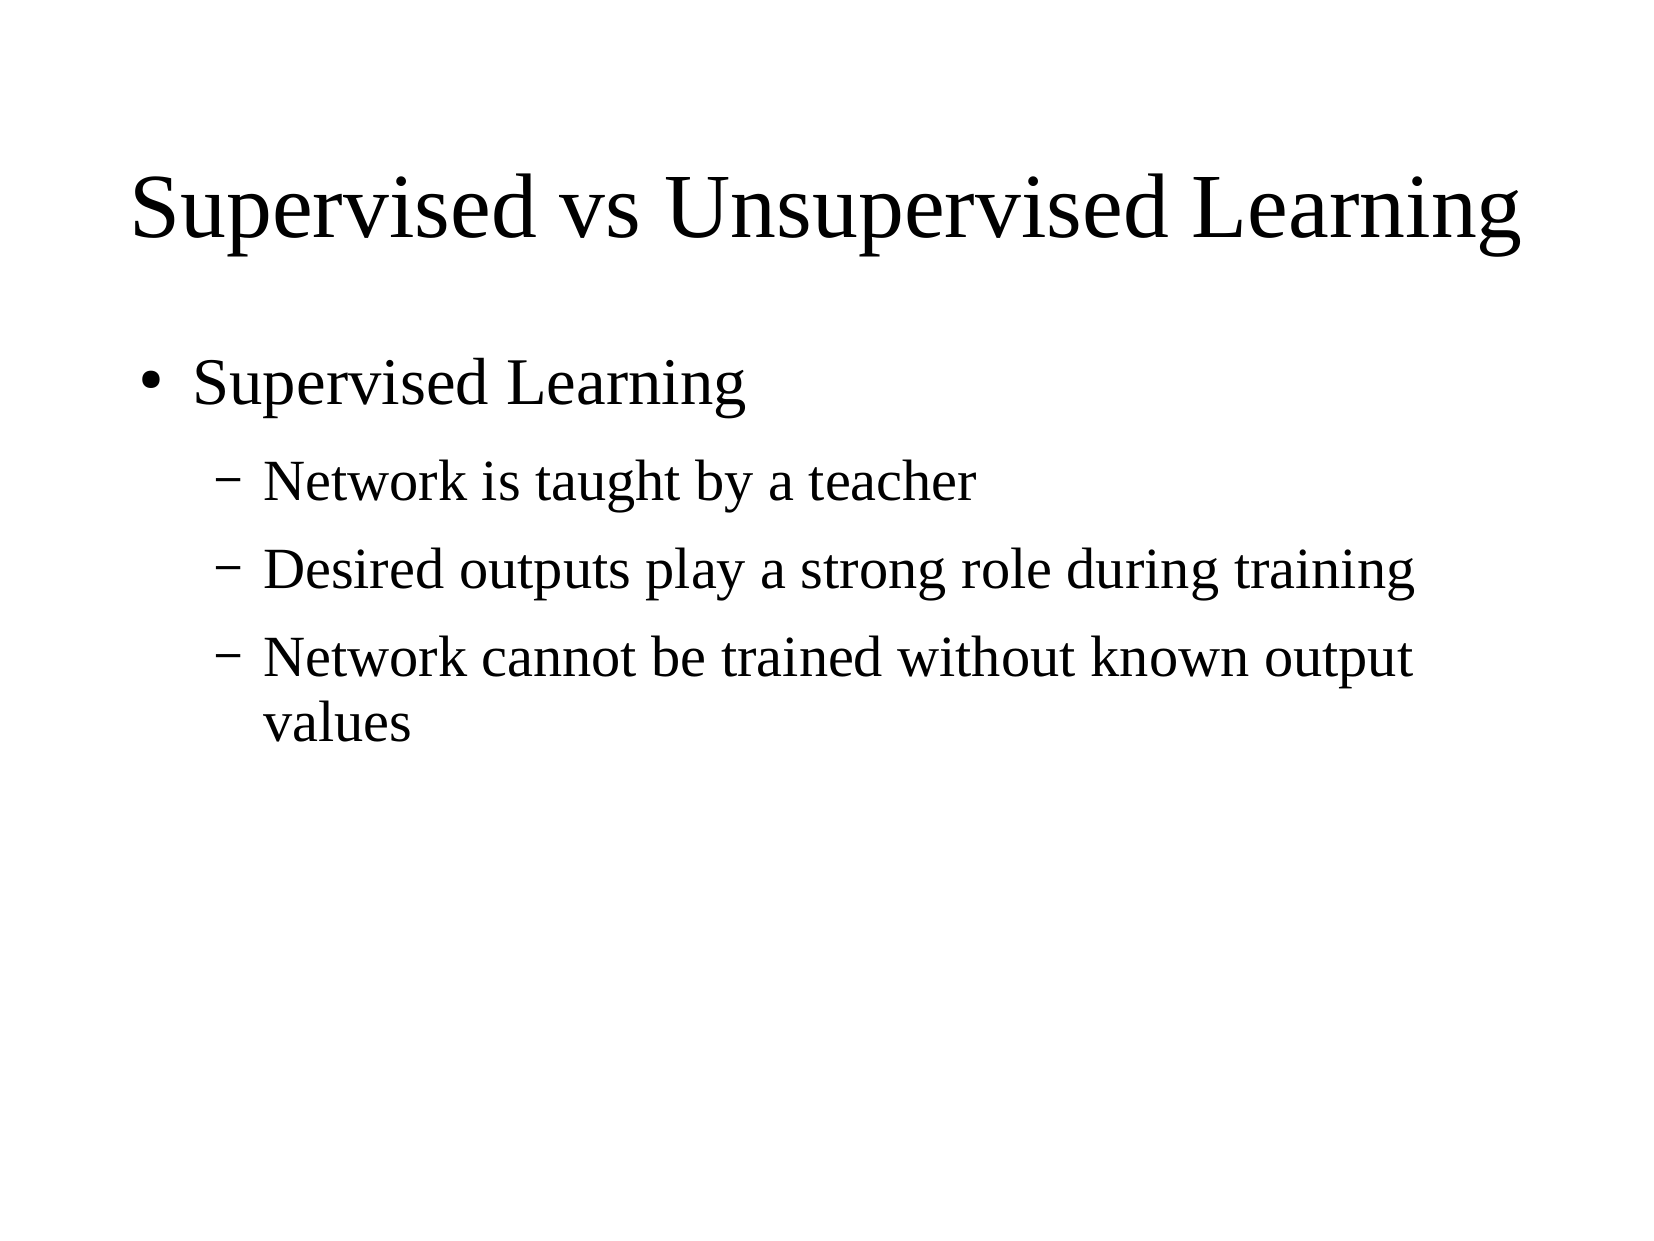

# Supervised vs Unsupervised Learning
Supervised Learning
Network is taught by a teacher
Desired outputs play a strong role during training
Network cannot be trained without known output values